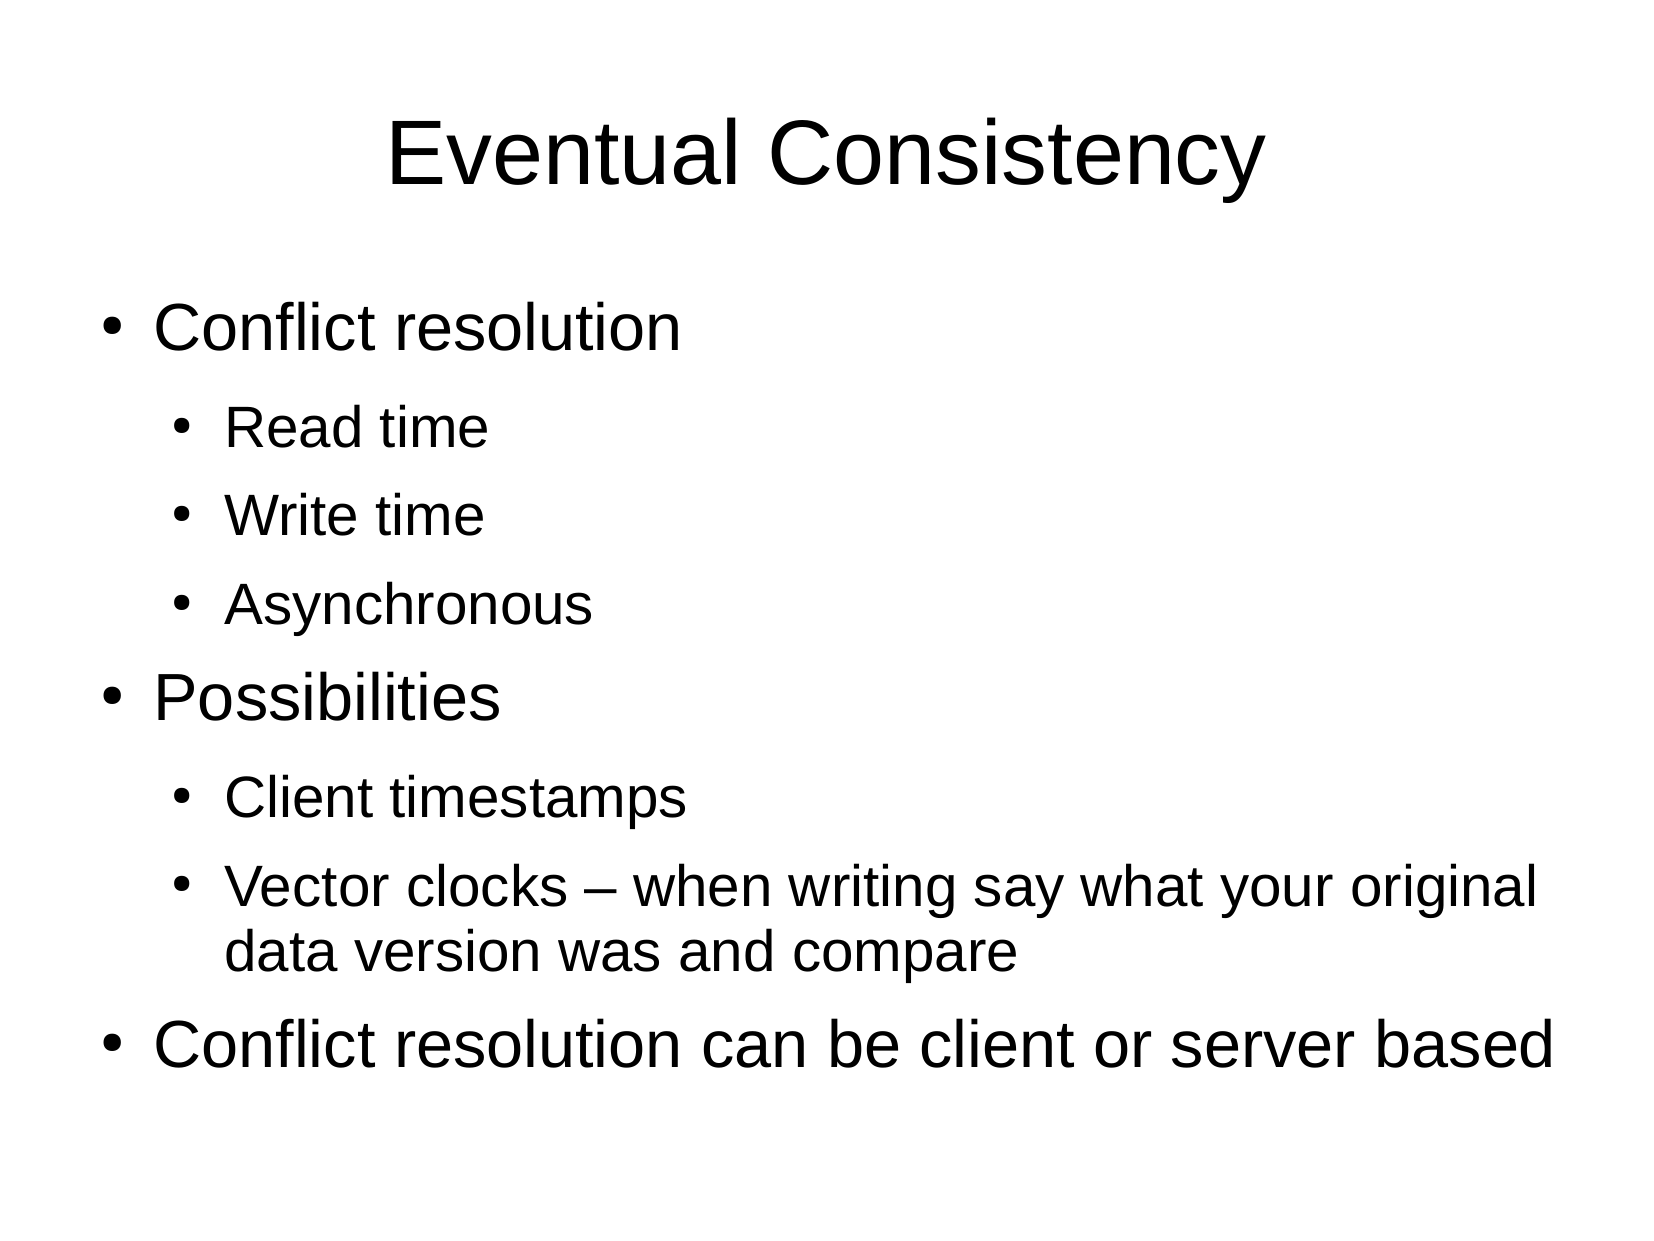

# Eventual Consistency
Conflict resolution
Read time
Write time
Asynchronous
Possibilities
Client timestamps
Vector clocks – when writing say what your original data version was and compare
Conflict resolution can be client or server based